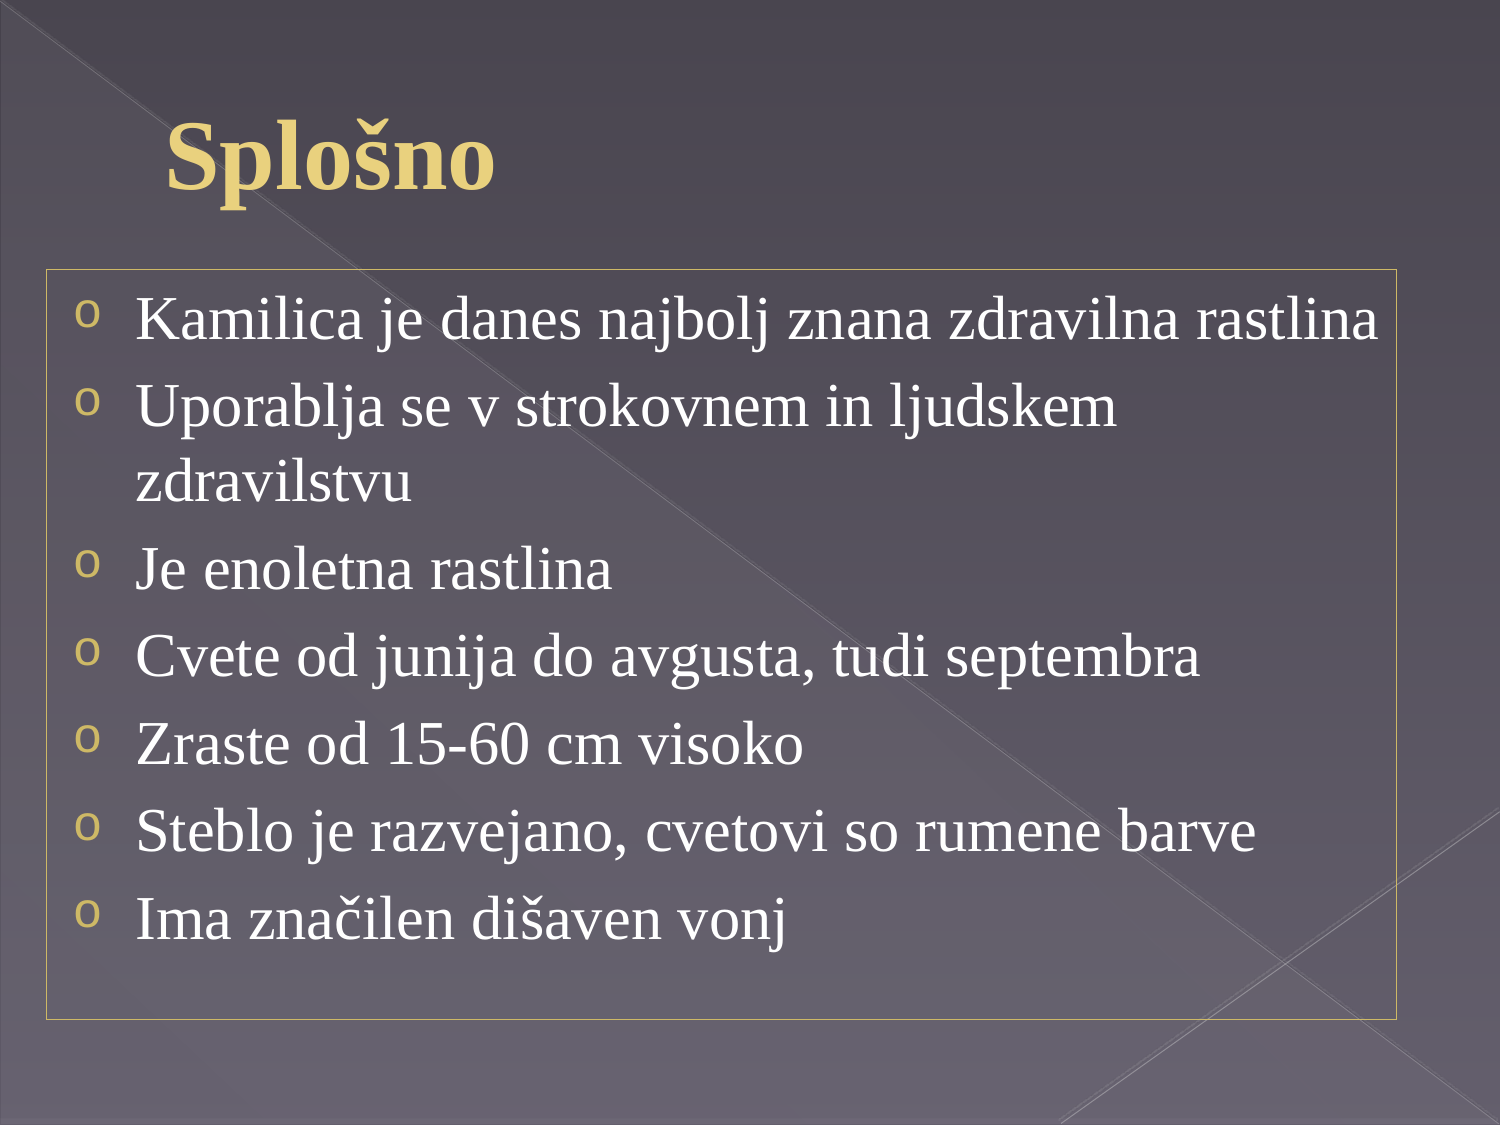

# Splošno
Kamilica je danes najbolj znana zdravilna rastlina
Uporablja se v strokovnem in ljudskem zdravilstvu
Je enoletna rastlina
Cvete od junija do avgusta, tudi septembra
Zraste od 15-60 cm visoko
Steblo je razvejano, cvetovi so rumene barve
Ima značilen dišaven vonj